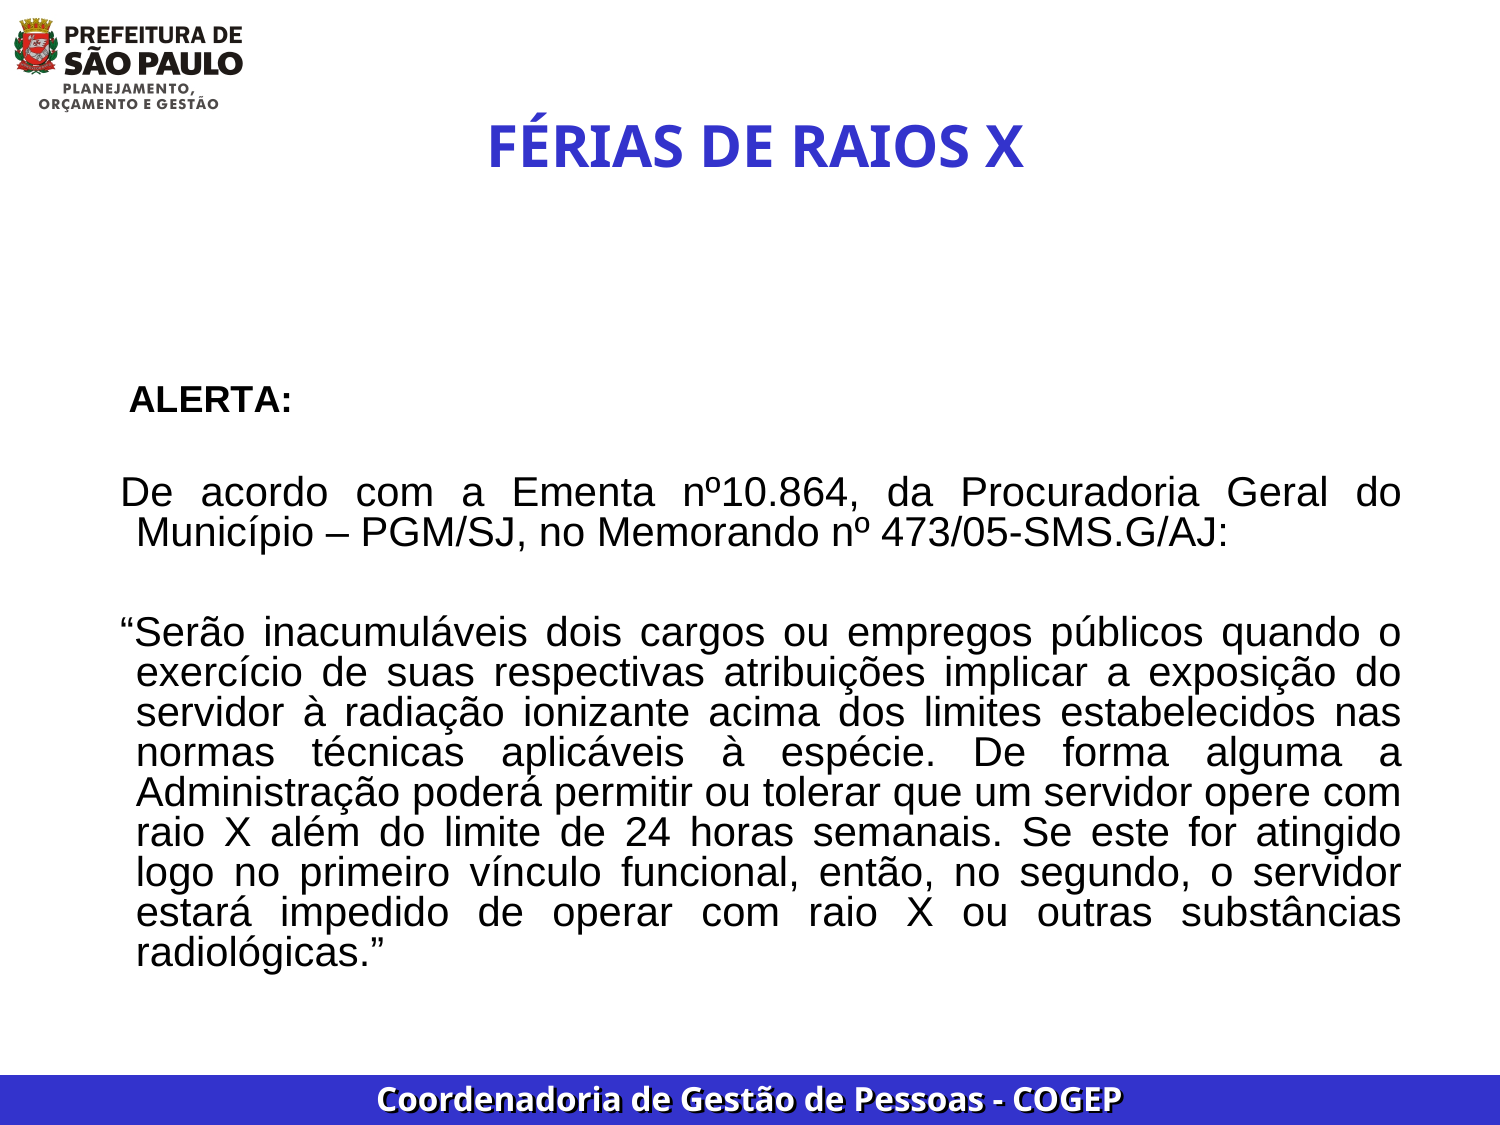

# FÉRIAS DE RAIOS X
 ALERTA:
De acordo com a Ementa nº10.864, da Procuradoria Geral do Município – PGM/SJ, no Memorando nº 473/05-SMS.G/AJ:
“Serão inacumuláveis dois cargos ou empregos públicos quando o exercício de suas respectivas atribuições implicar a exposição do servidor à radiação ionizante acima dos limites estabelecidos nas normas técnicas aplicáveis à espécie. De forma alguma a Administração poderá permitir ou tolerar que um servidor opere com raio X além do limite de 24 horas semanais. Se este for atingido logo no primeiro vínculo funcional, então, no segundo, o servidor estará impedido de operar com raio X ou outras substâncias radiológicas.”